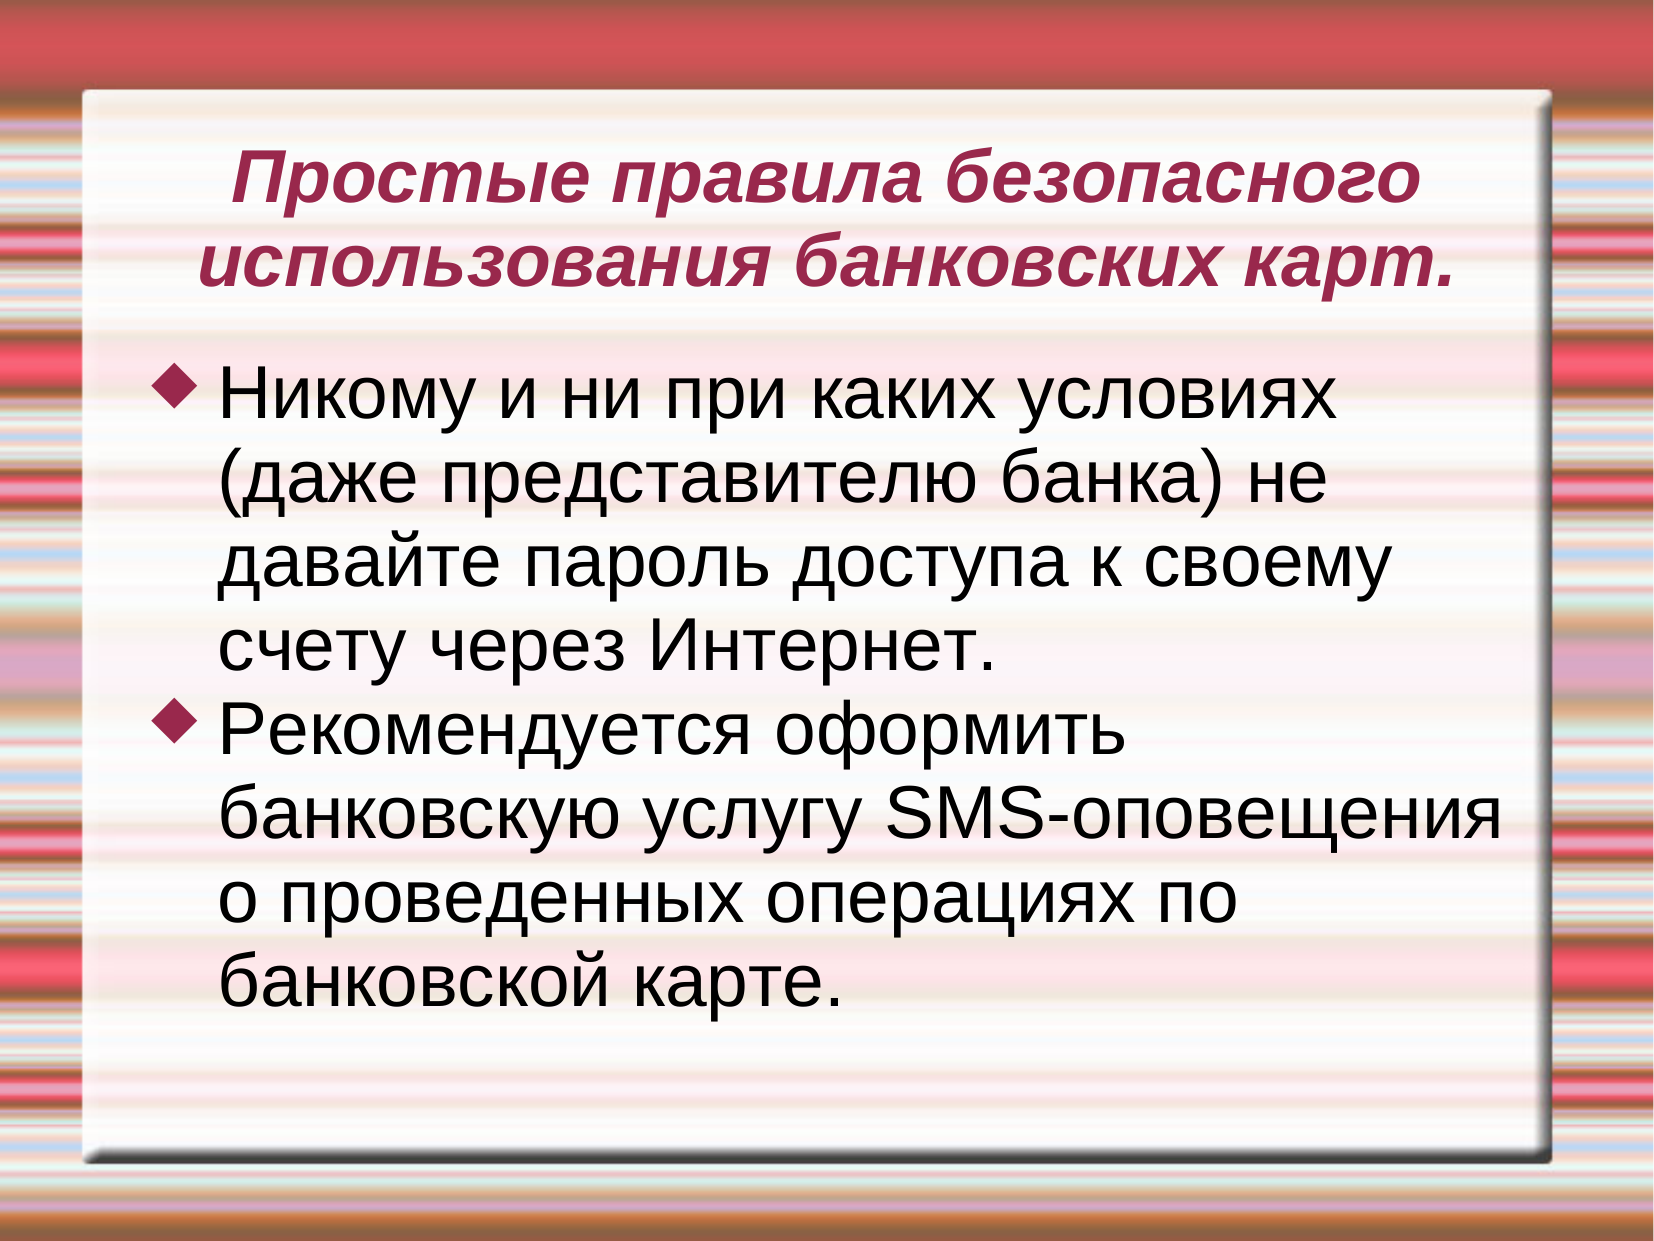

# Простые правила безопасного использования банковских карт.
Никому и ни при каких условиях (даже представителю банка) не давайте пароль доступа к своему счету через Интернет.
Рекомендуется оформить банковскую услугу SMS-оповещения о проведенных операциях по банковской карте.